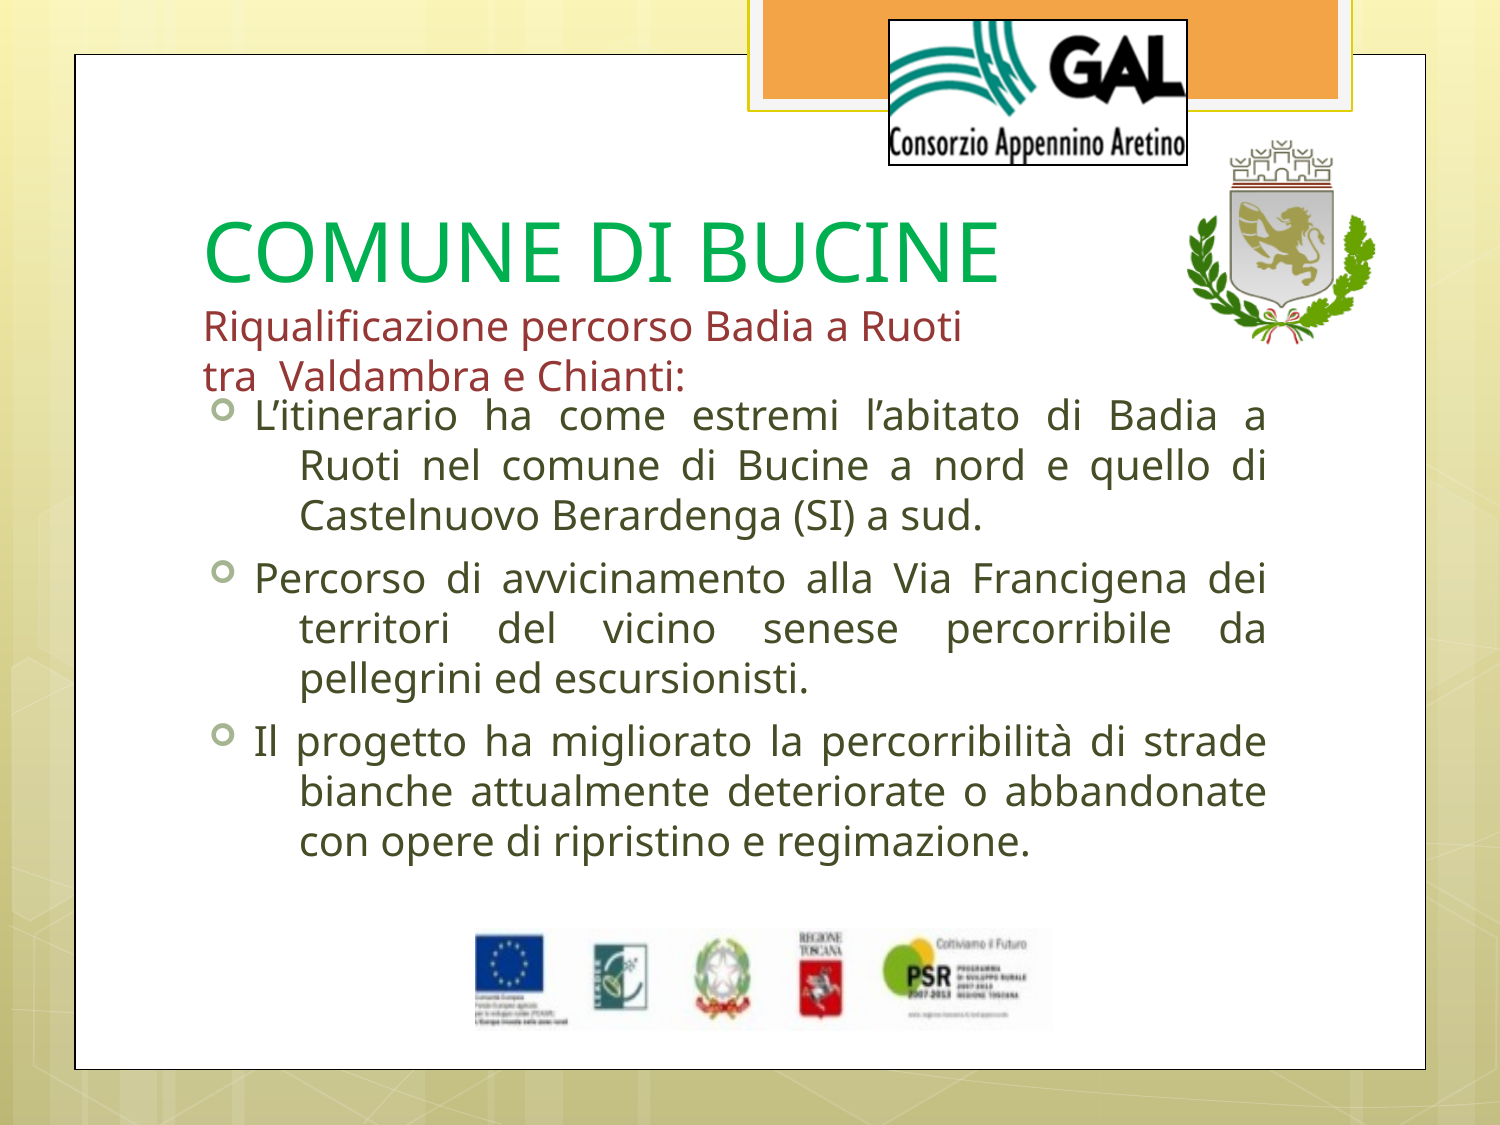

# COMUNE DI BUCINE Riqualificazione percorso Badia a Ruoti tra Valdambra e Chianti:
L’itinerario ha come estremi l’abitato di Badia a Ruoti nel comune di Bucine a nord e quello di Castelnuovo Berardenga (SI) a sud.
Percorso di avvicinamento alla Via Francigena dei territori del vicino senese percorribile da pellegrini ed escursionisti.
Il progetto ha migliorato la percorribilità di strade bianche attualmente deteriorate o abbandonate con opere di ripristino e regimazione.